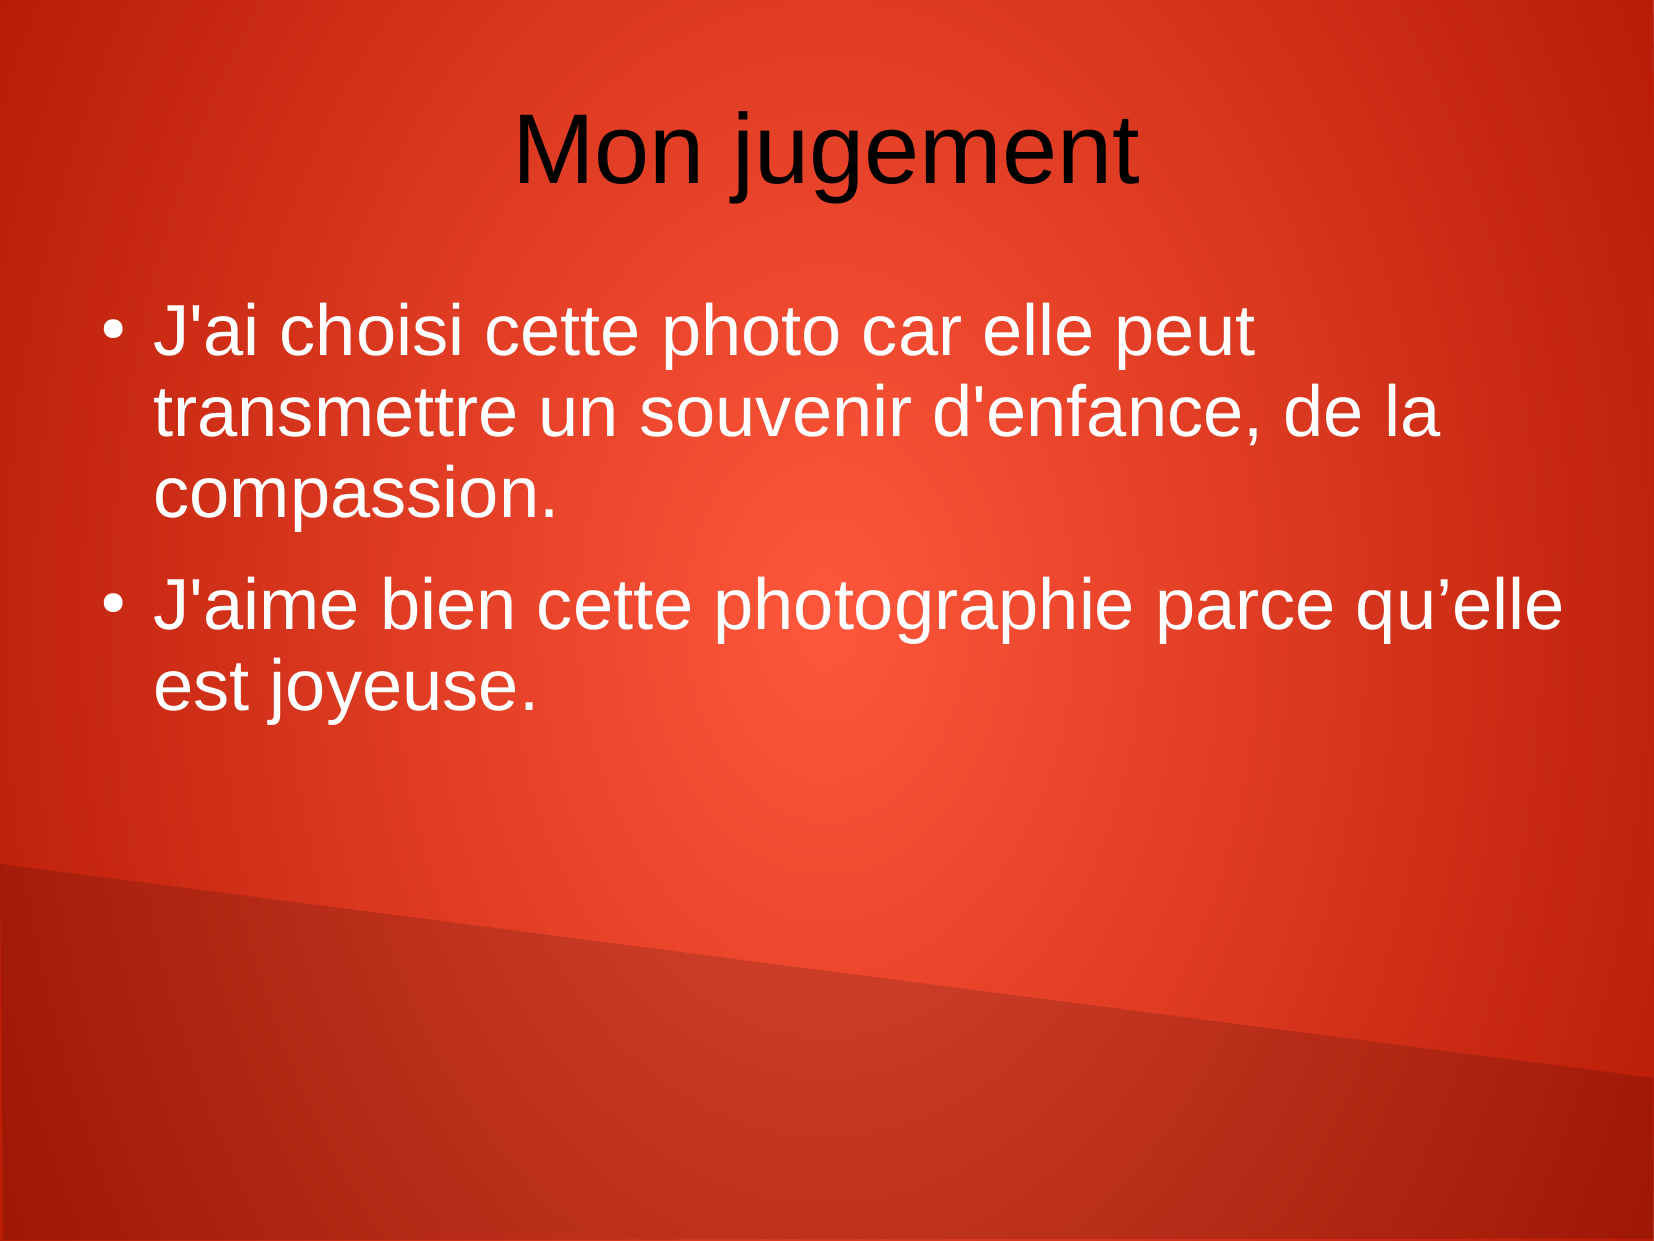

# Mon jugement
J'ai choisi cette photo car elle peut transmettre un souvenir d'enfance, de la compassion.
J'aime bien cette photographie parce qu’elle est joyeuse.